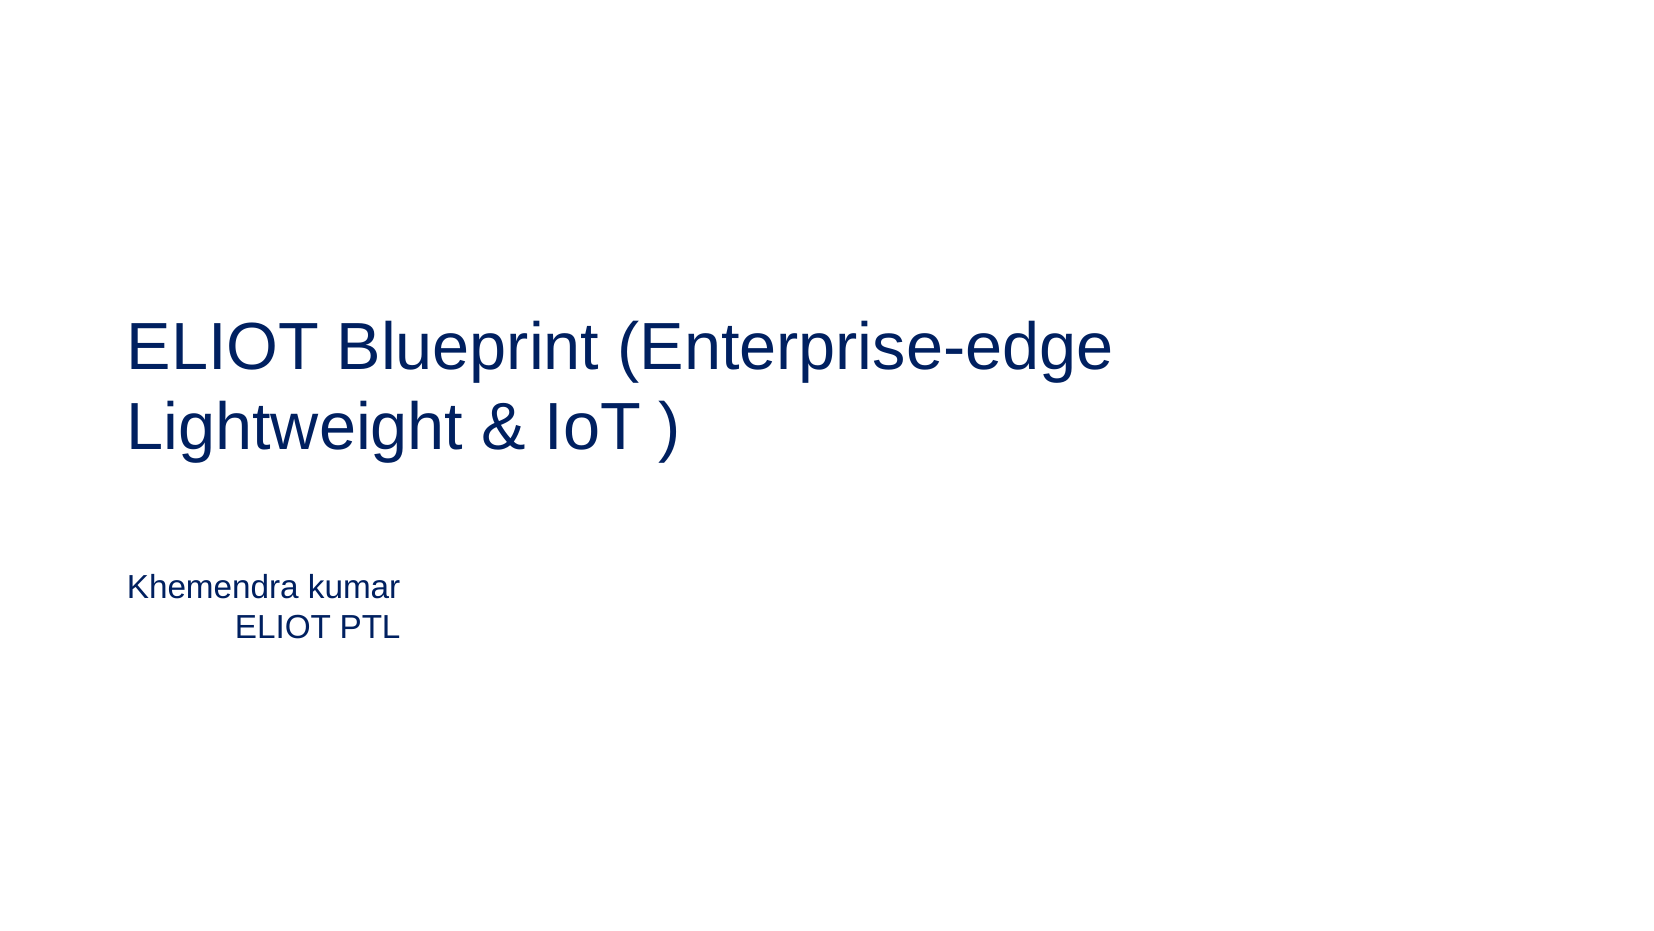

# ELIOT Blueprint (Enterprise-edge Lightweight & IoT )
Khemendra kumar
ELIOT PTL